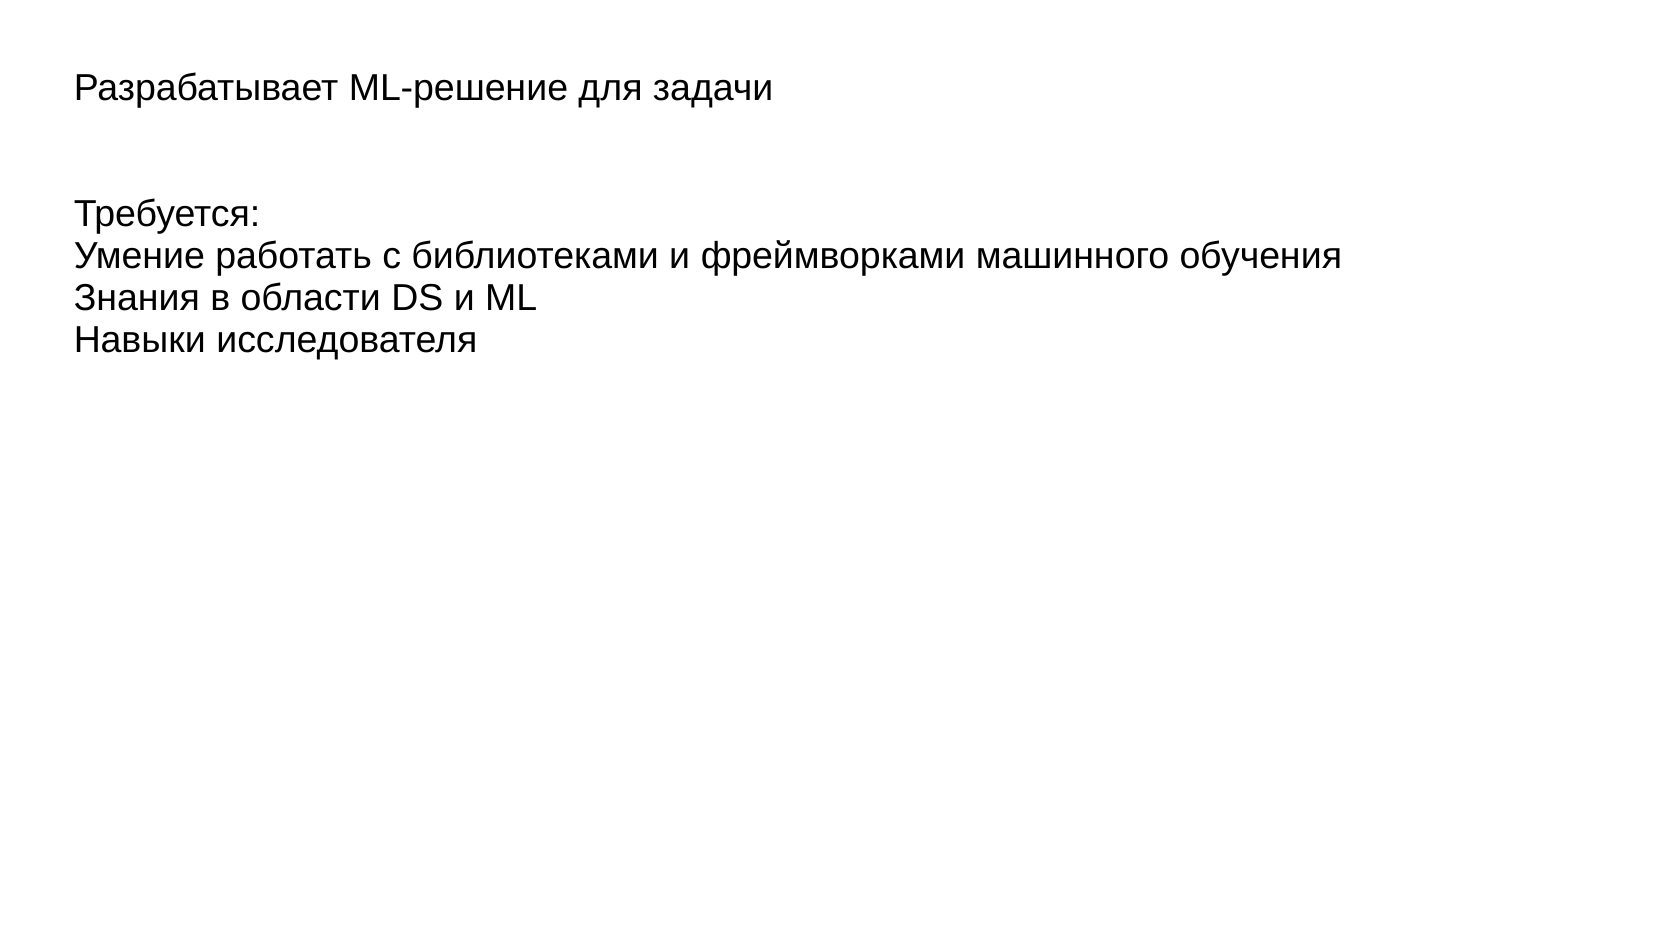

Разрабатывает ML-решение для задачи
Требуется:
Умение работать с библиотеками и фреймворками машинного обучения
Знания в области DS и ML
Навыки исследователя